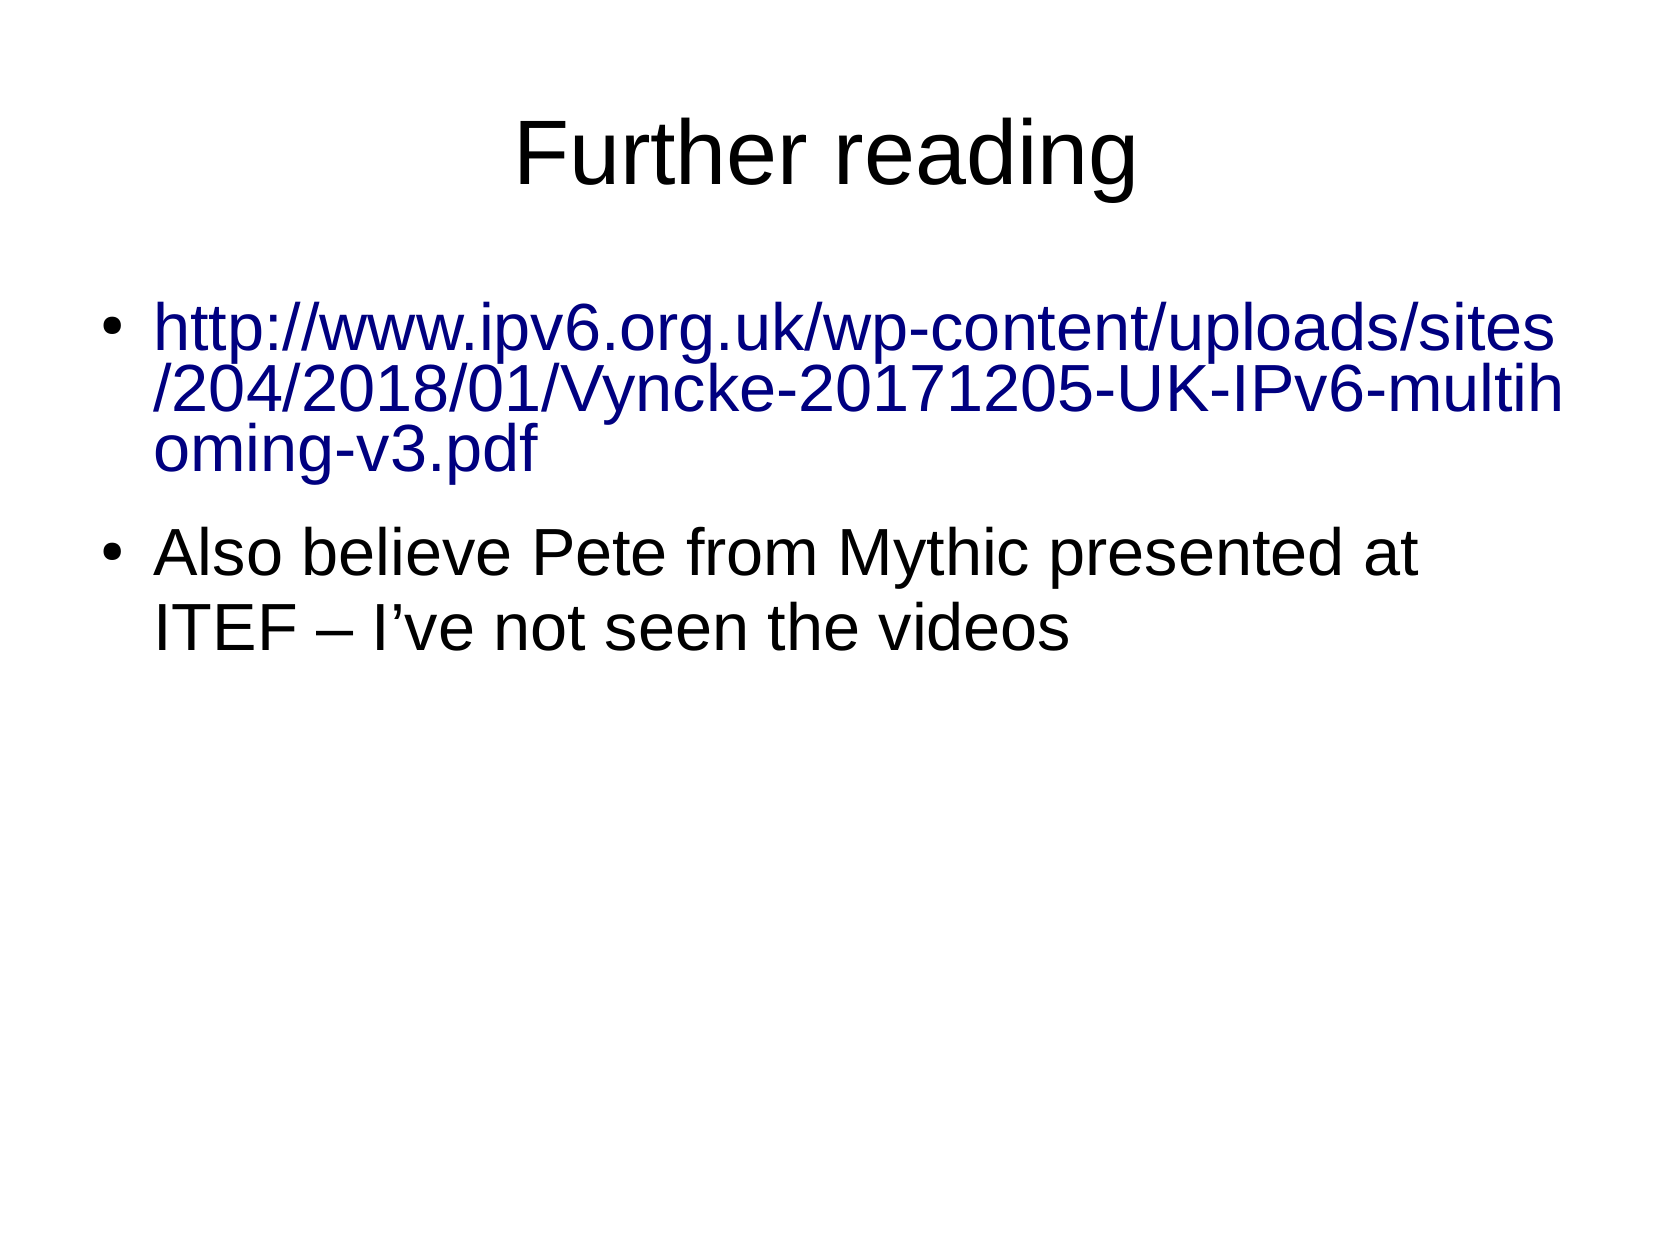

# Further reading
http://www.ipv6.org.uk/wp-content/uploads/sites/204/2018/01/Vyncke-20171205-UK-IPv6-multihoming-v3.pdf
Also believe Pete from Mythic presented at ITEF – I’ve not seen the videos